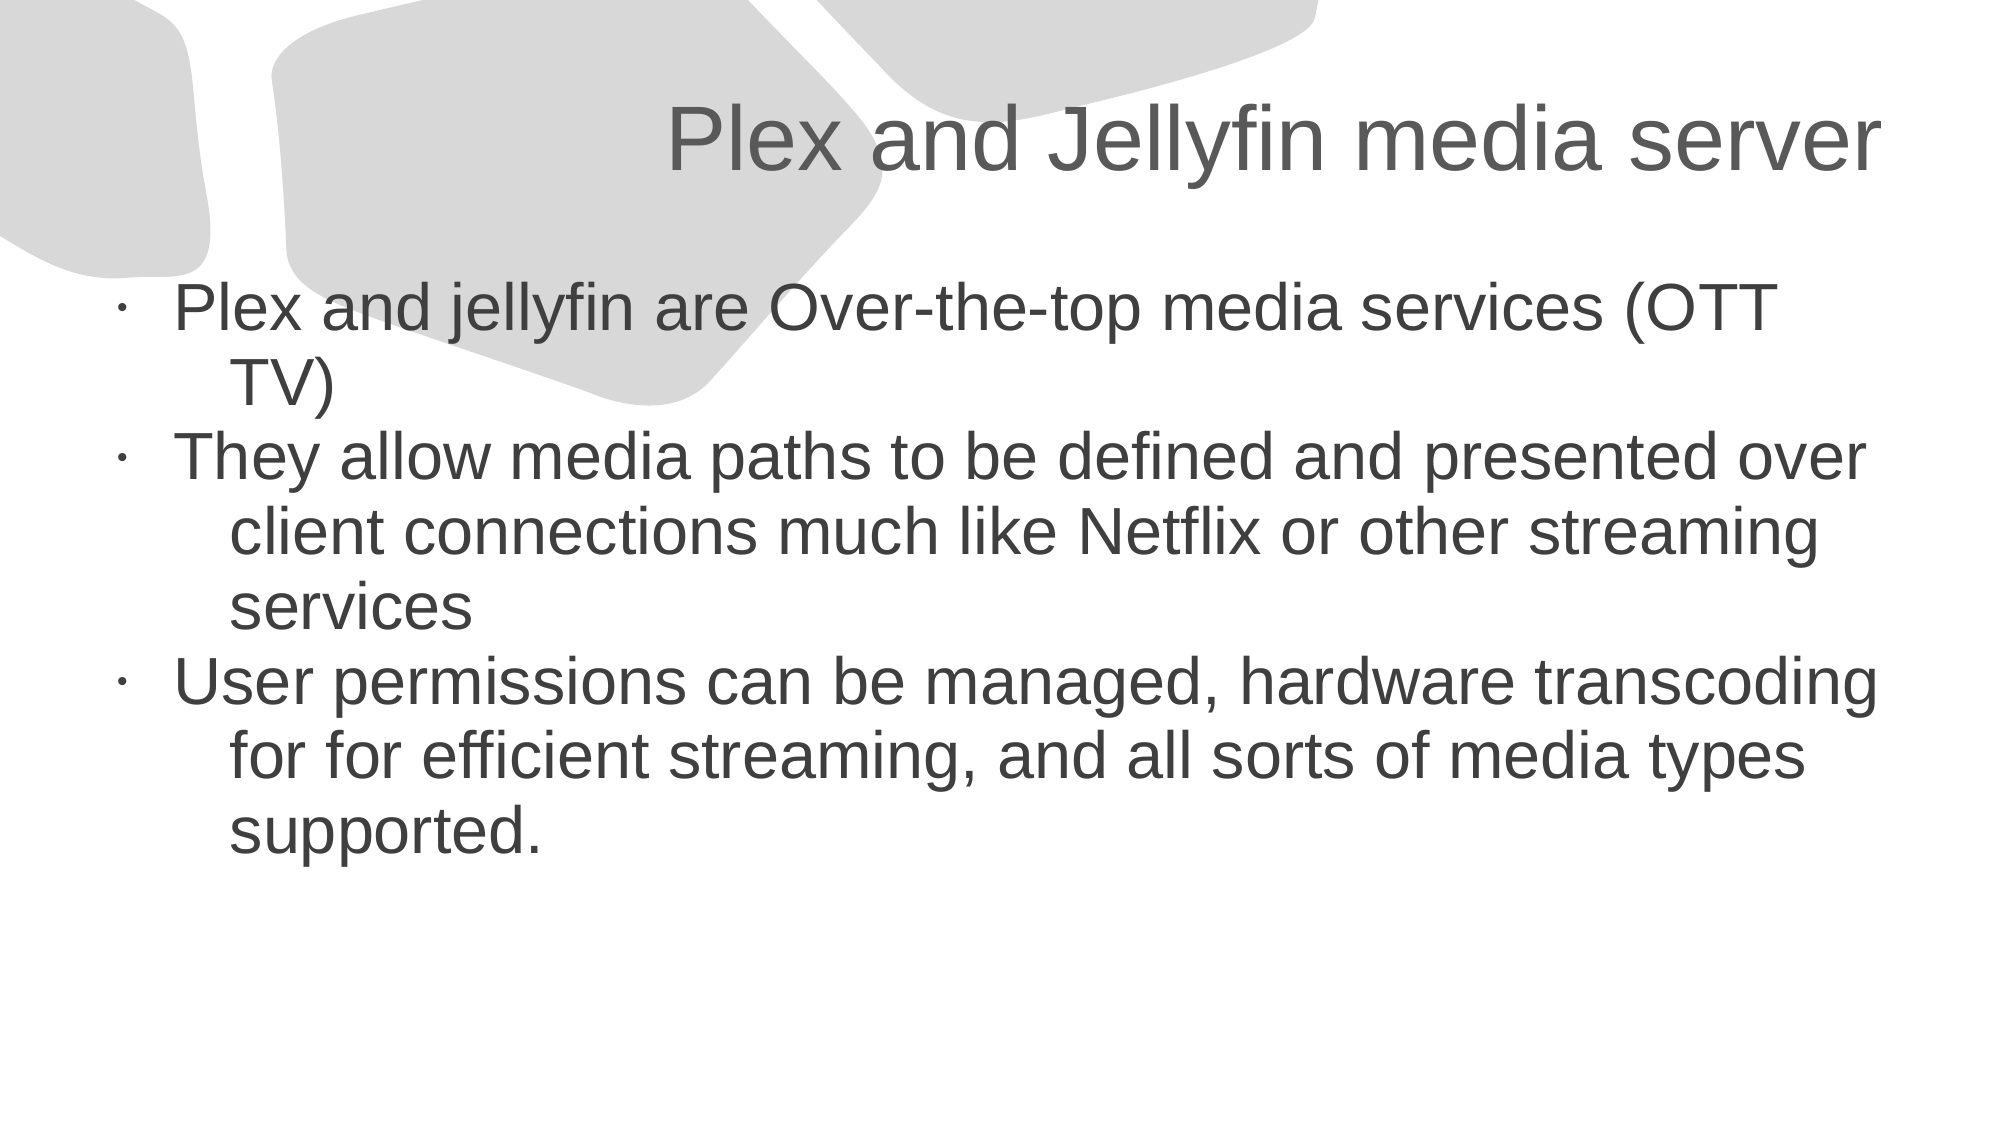

# Plex and Jellyfin media server
Plex and jellyfin are Over-the-top media services (OTT TV)
They allow media paths to be defined and presented over client connections much like Netflix or other streaming services
User permissions can be managed, hardware transcoding for for efficient streaming, and all sorts of media types supported.